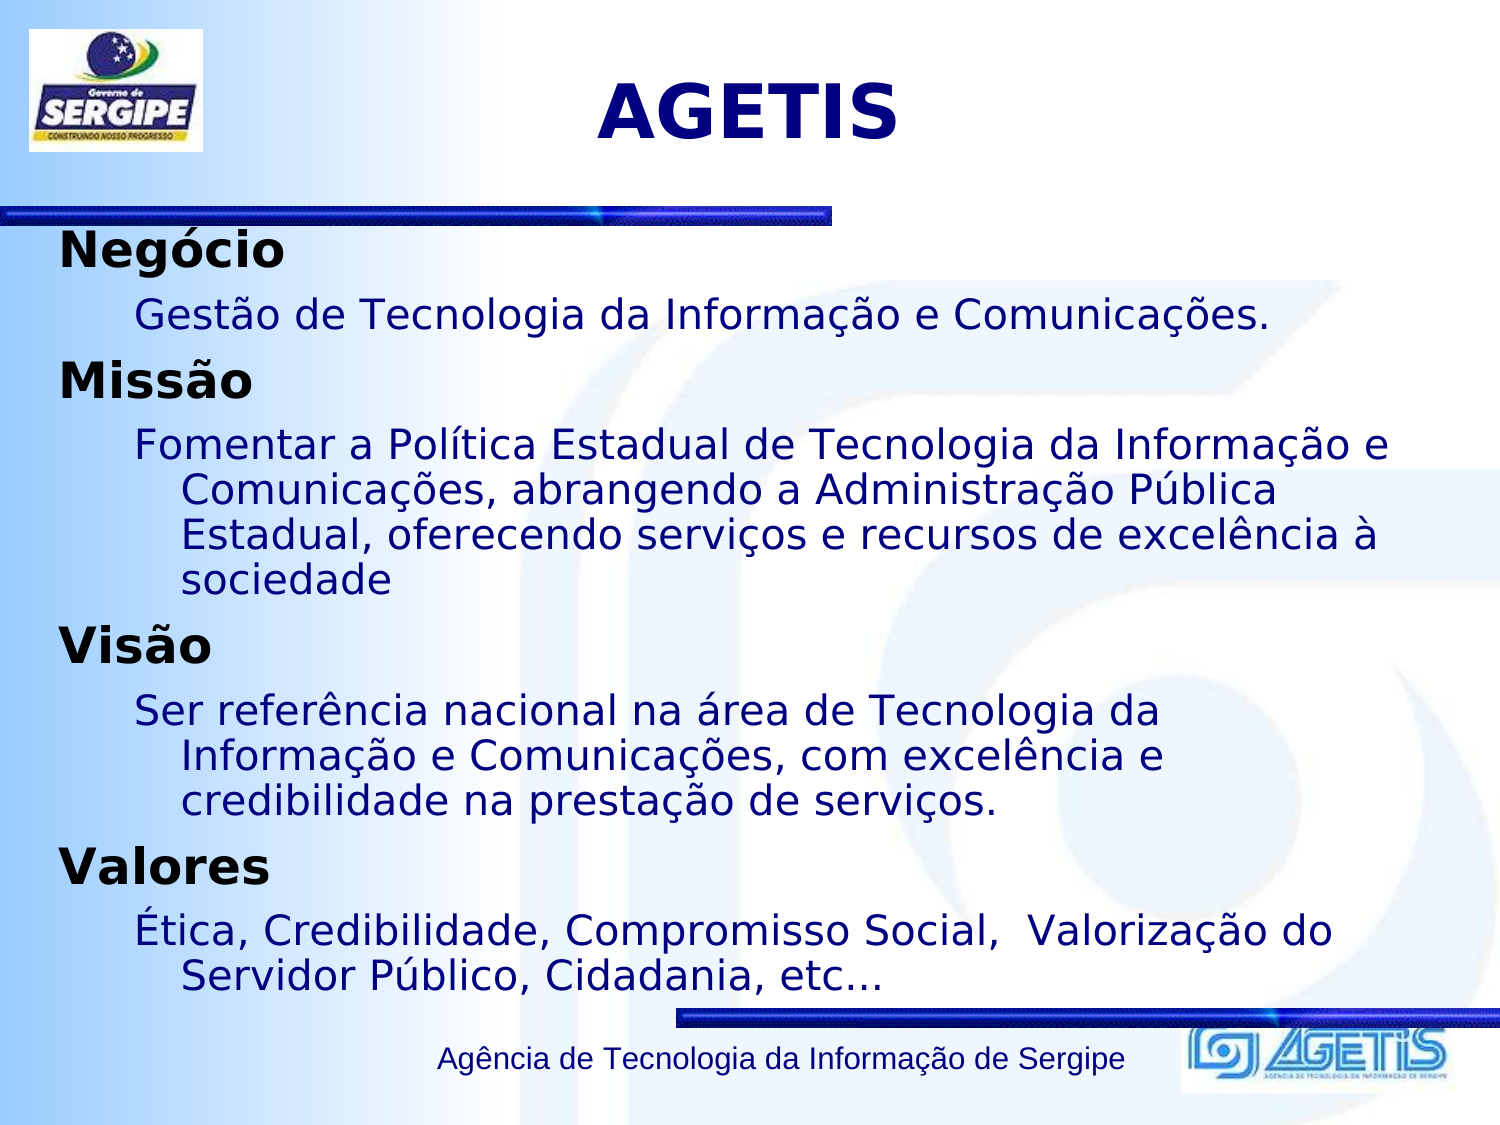

# AGETIS
Negócio
Gestão de Tecnologia da Informação e Comunicações.
Missão
Fomentar a Política Estadual de Tecnologia da Informação e Comunicações, abrangendo a Administração Pública Estadual, oferecendo serviços e recursos de excelência à sociedade
Visão
Ser referência nacional na área de Tecnologia da Informação e Comunicações, com excelência e credibilidade na prestação de serviços.
Valores
Ética, Credibilidade, Compromisso Social, Valorização do Servidor Público, Cidadania, etc...
Agência de Tecnologia da Informação de Sergipe